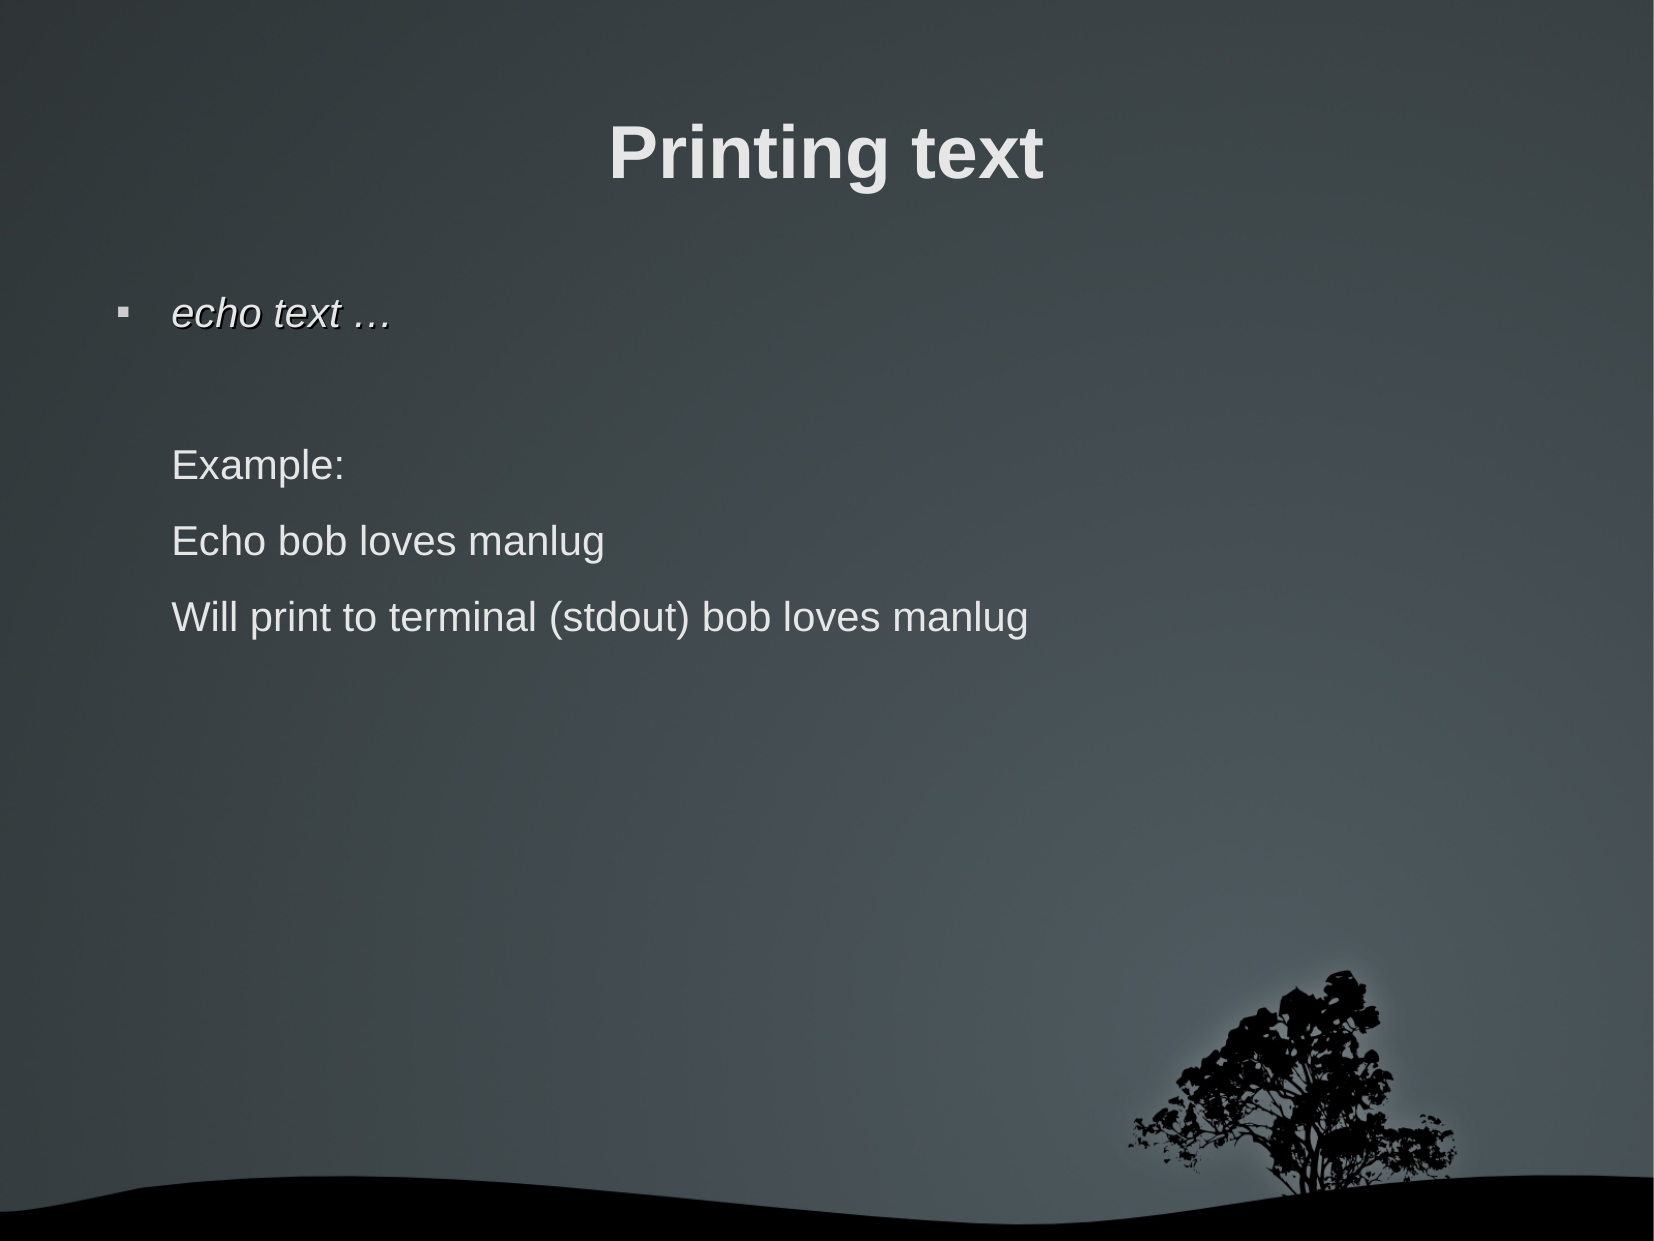

# Printing text
echo text …
Example:
Echo bob loves manlug
Will print to terminal (stdout) bob loves manlug